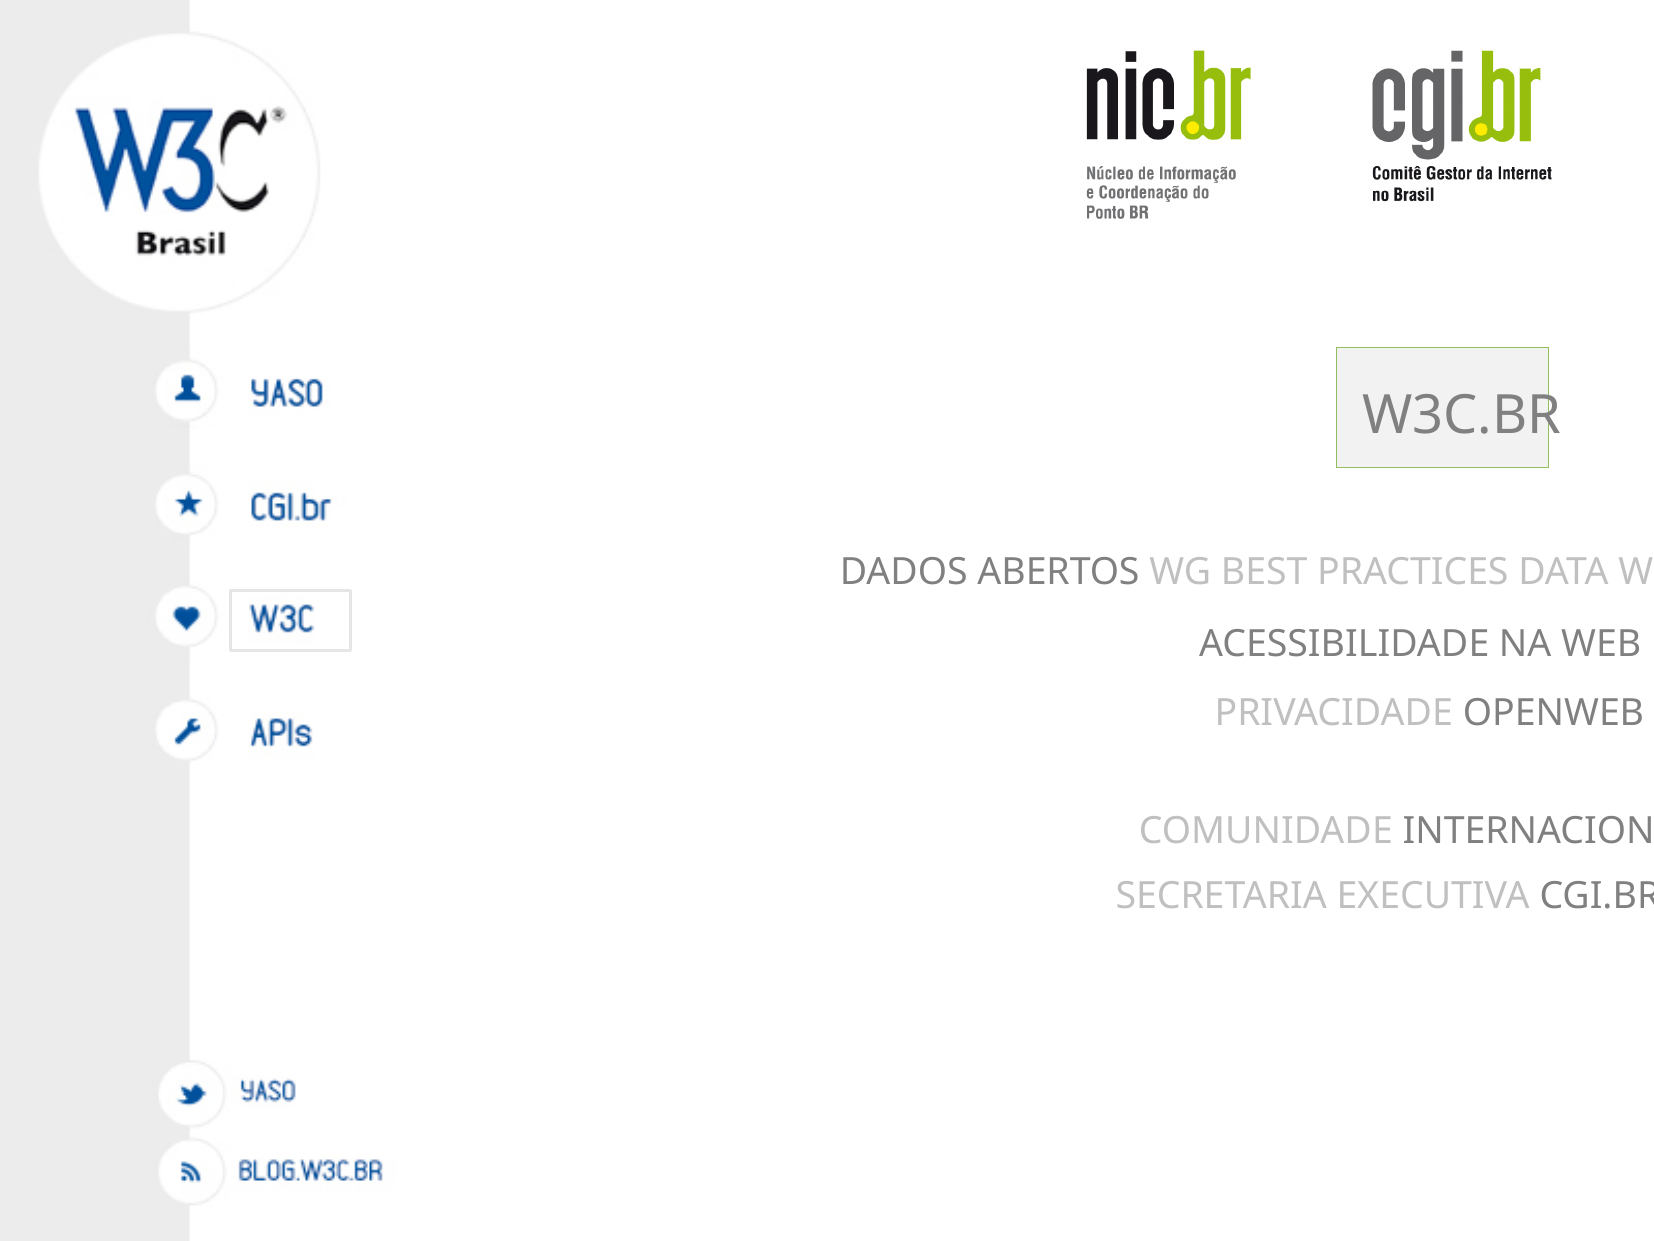

W3C.BR
DADOS ABERTOS WG BEST PRACTICES DATA WEB
ACESSIBILIDADE NA WEB
PRIVACIDADE OPENWEB
COMUNIDADE INTERNACIONAL
SECRETARIA EXECUTIVA CGI.BR